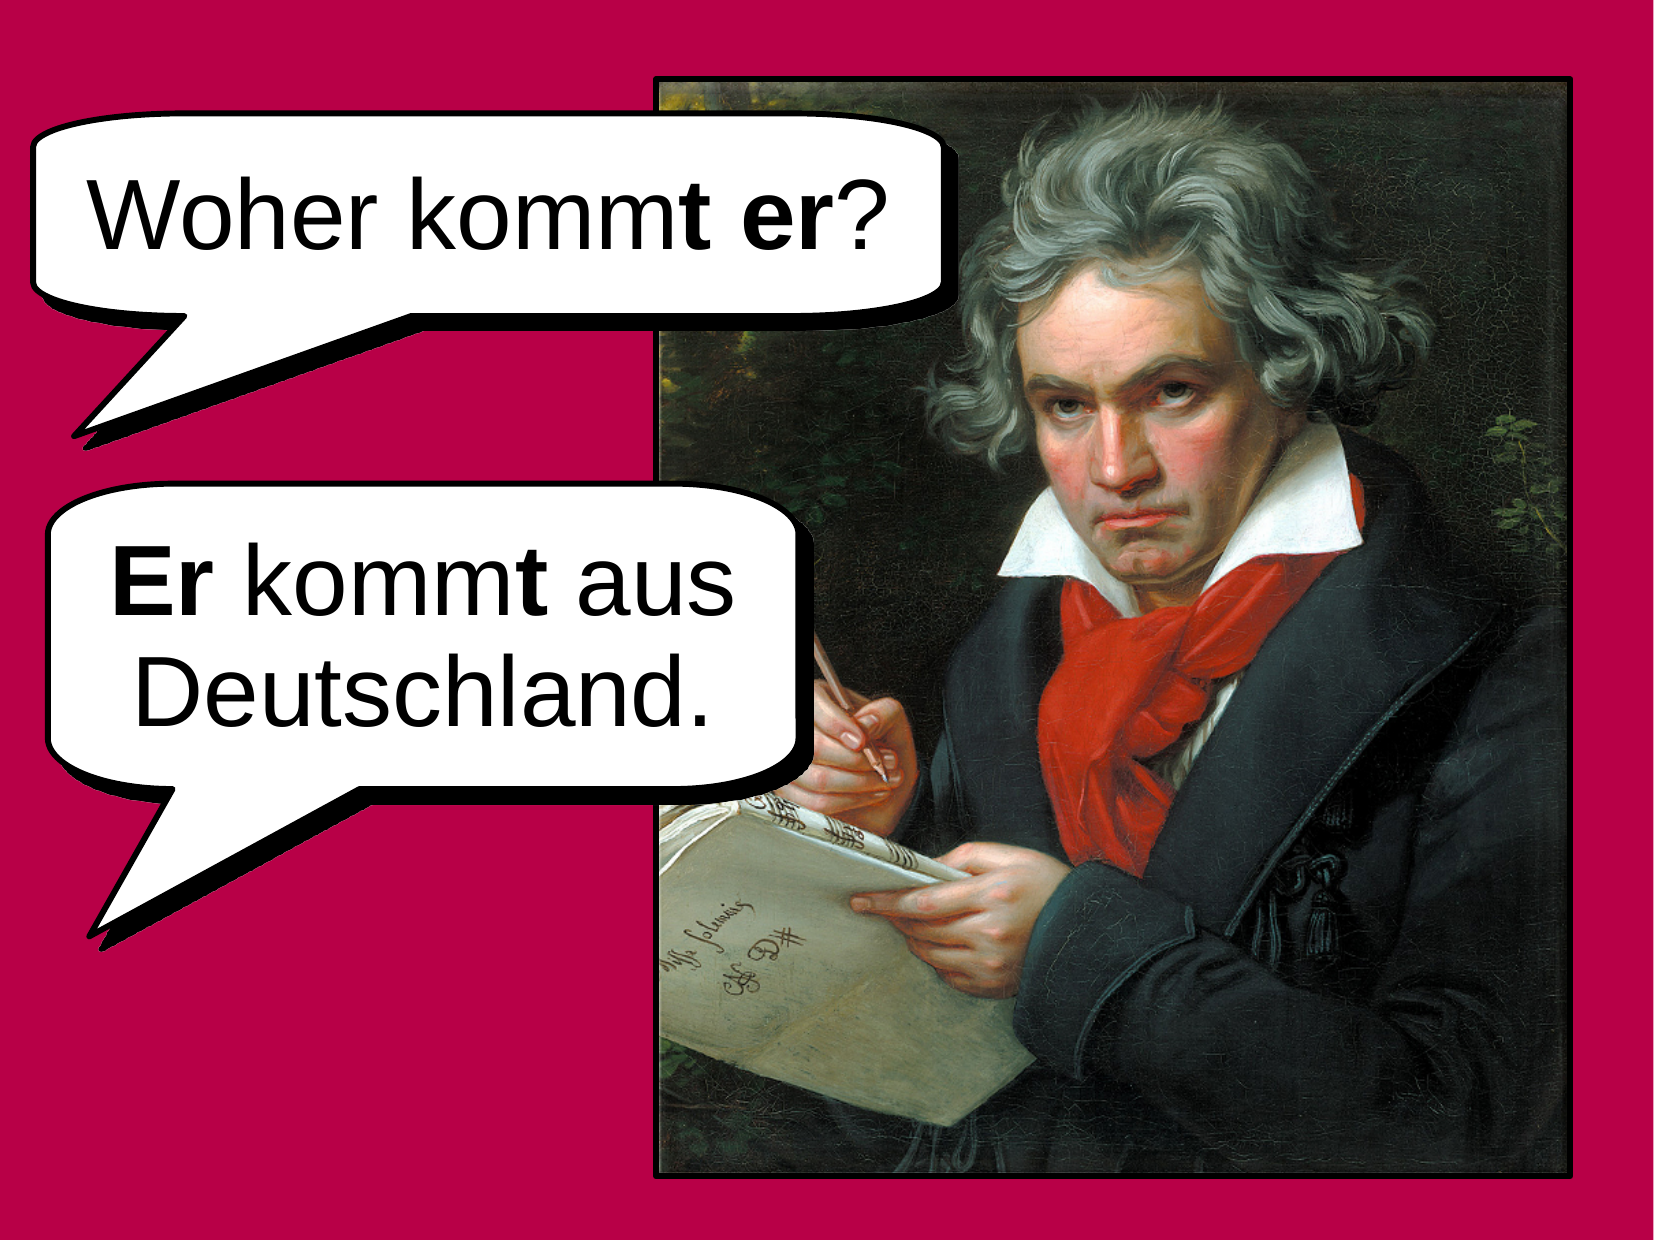

Woher kommt er?
Er kommt aus
Deutschland.